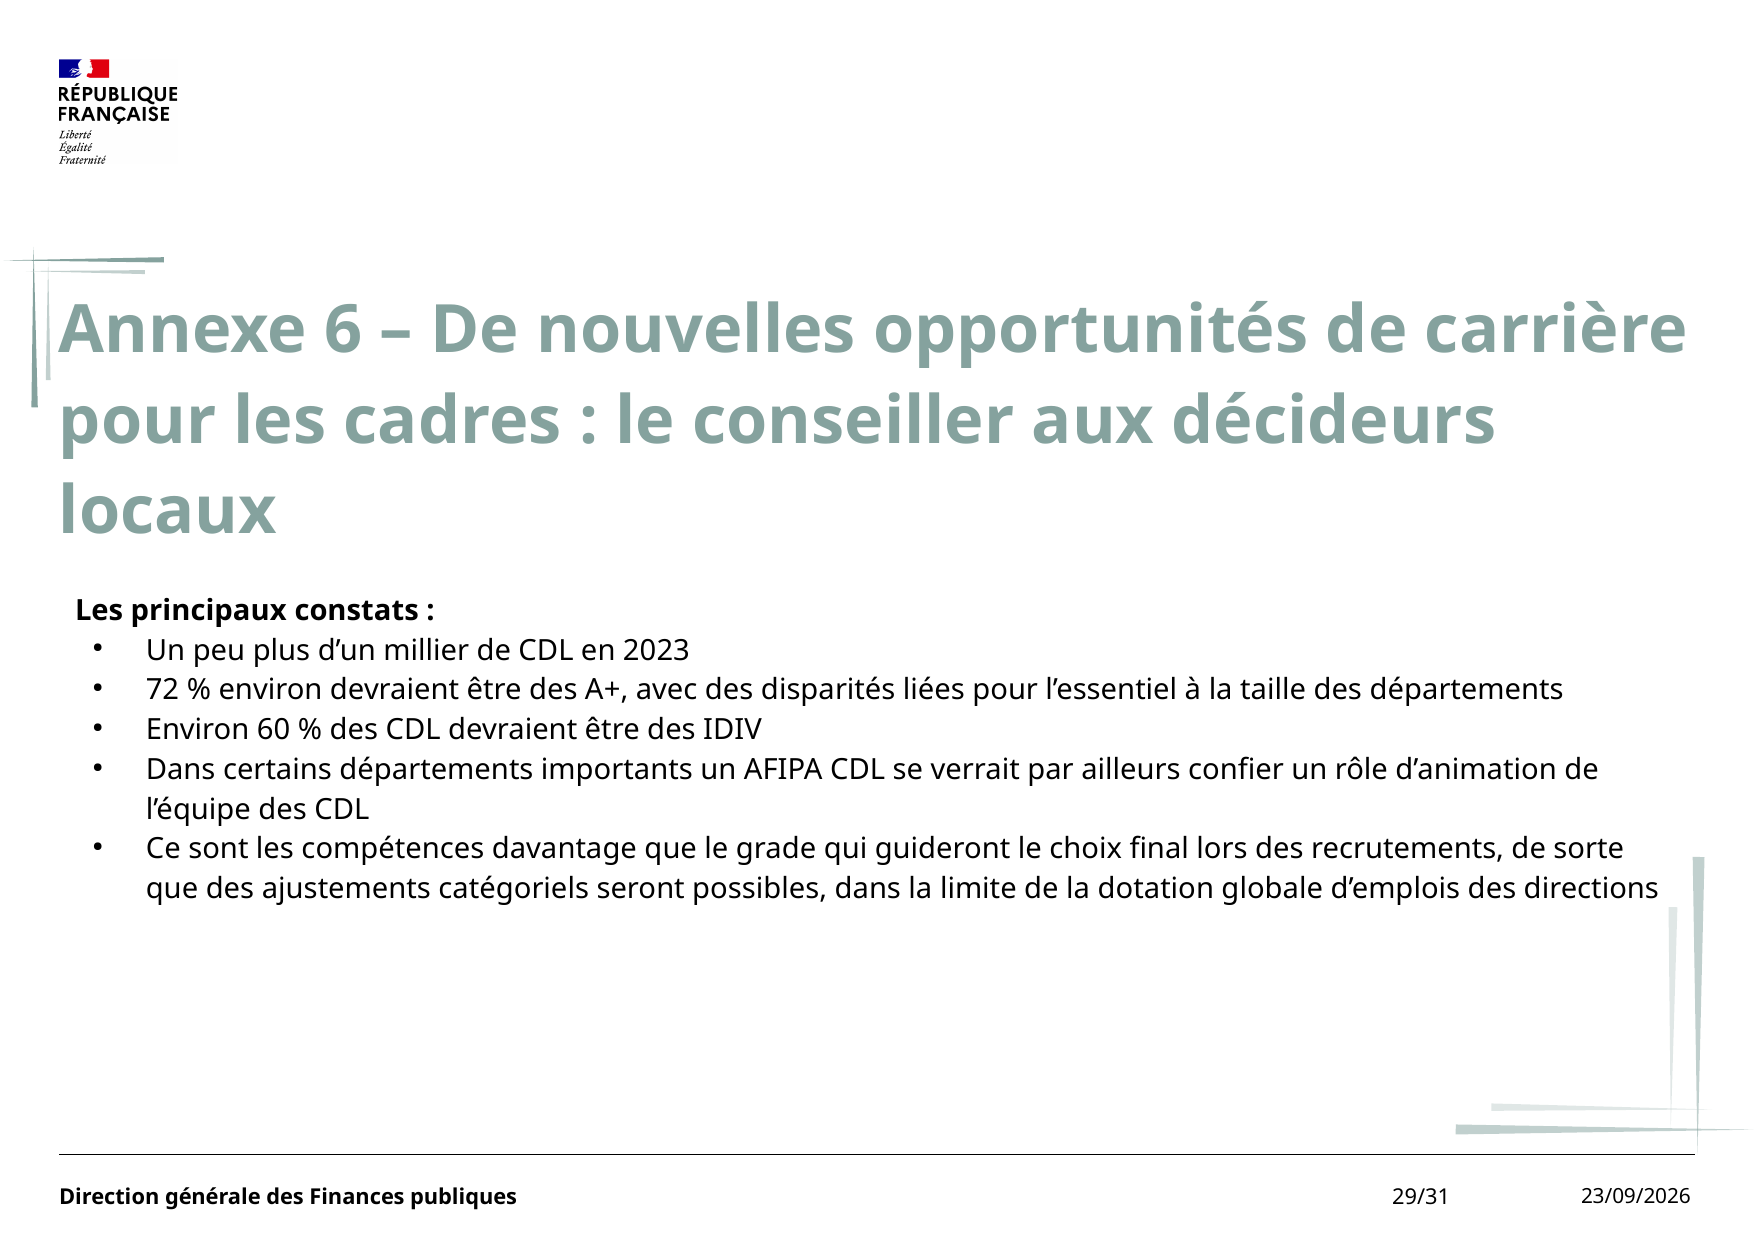

# Annexe 6 – De nouvelles opportunités de carrière pour les cadres : le conseiller aux décideurs locaux
Les principaux constats :
Un peu plus d’un millier de CDL en 2023
72 % environ devraient être des A+, avec des disparités liées pour l’essentiel à la taille des départements
Environ 60 % des CDL devraient être des IDIV
Dans certains départements importants un AFIPA CDL se verrait par ailleurs confier un rôle d’animation de l’équipe des CDL
Ce sont les compétences davantage que le grade qui guideront le choix final lors des recrutements, de sorte que des ajustements catégoriels seront possibles, dans la limite de la dotation globale d’emplois des directions